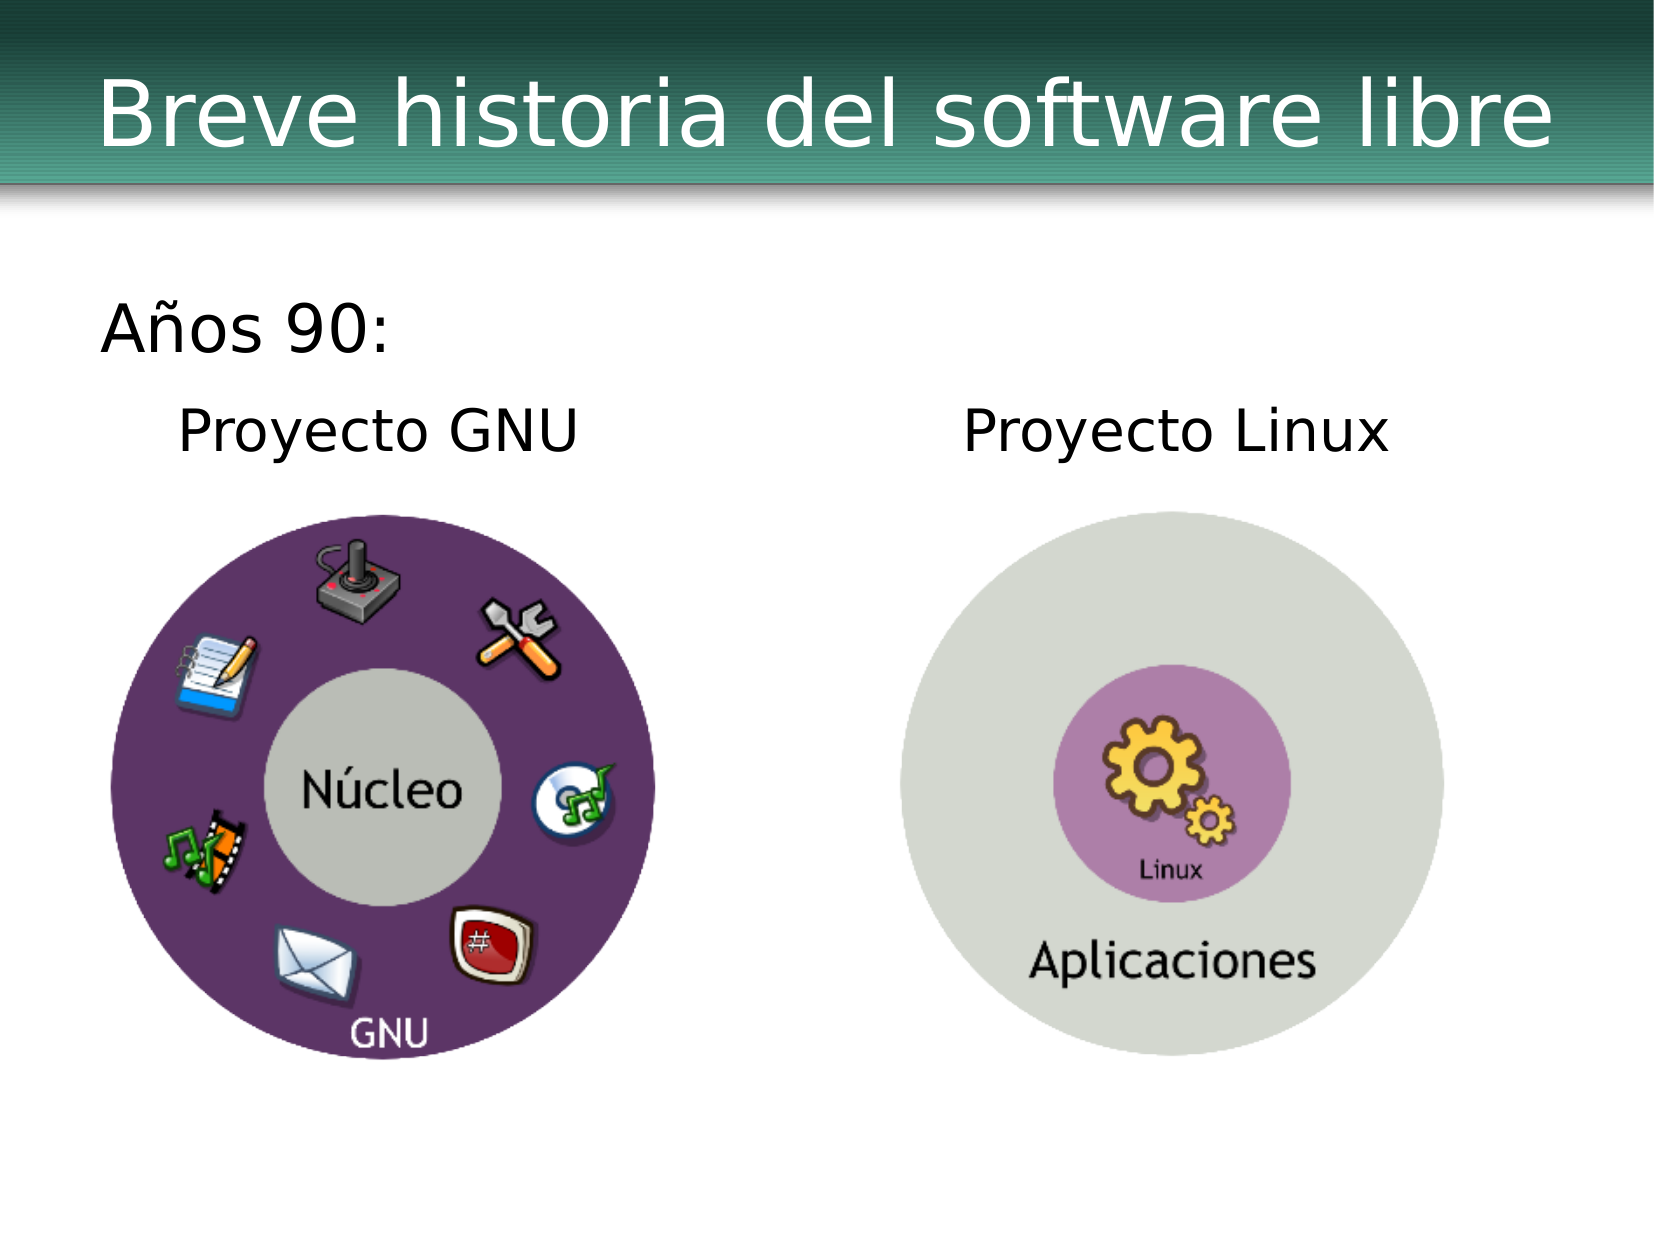

# Breve historia del software libre
Años 90:
Proyecto GNU						Proyecto Linux